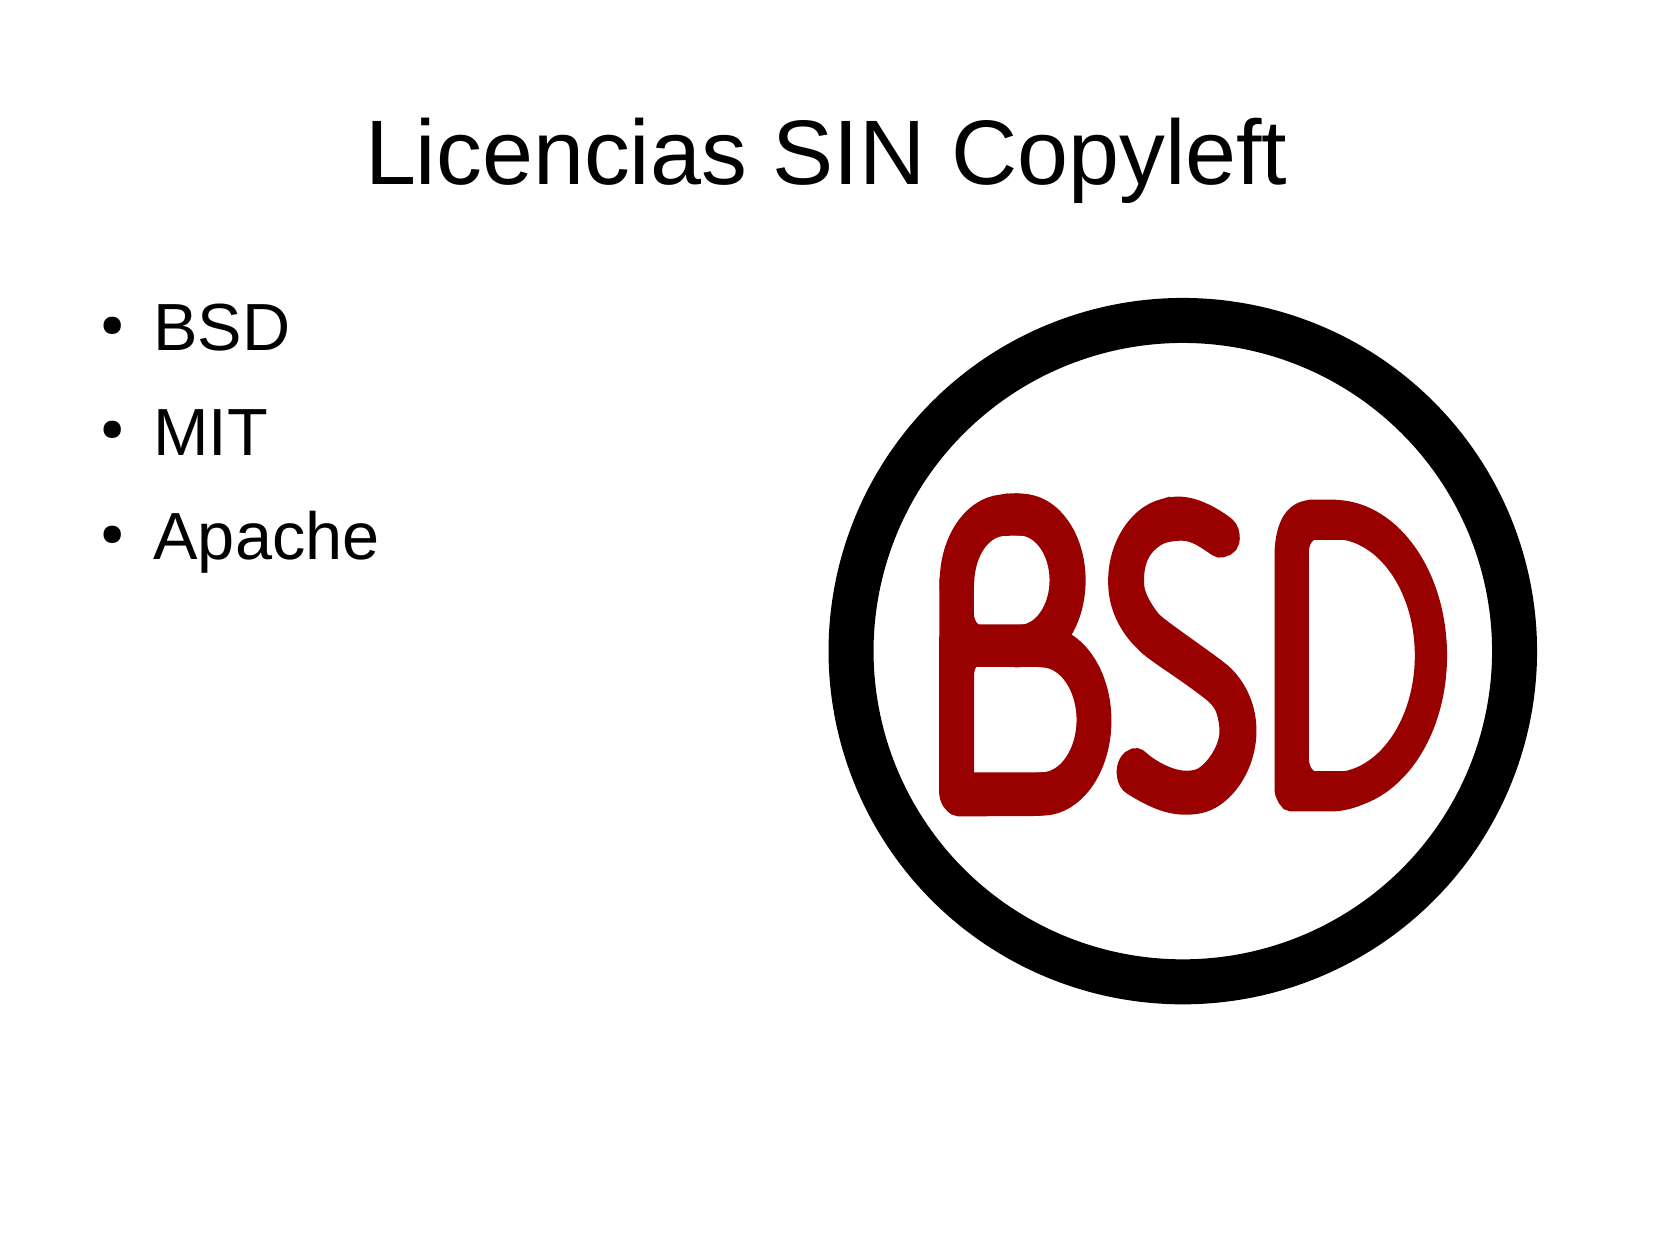

# Licencias SIN Copyleft
BSD
MIT
Apache